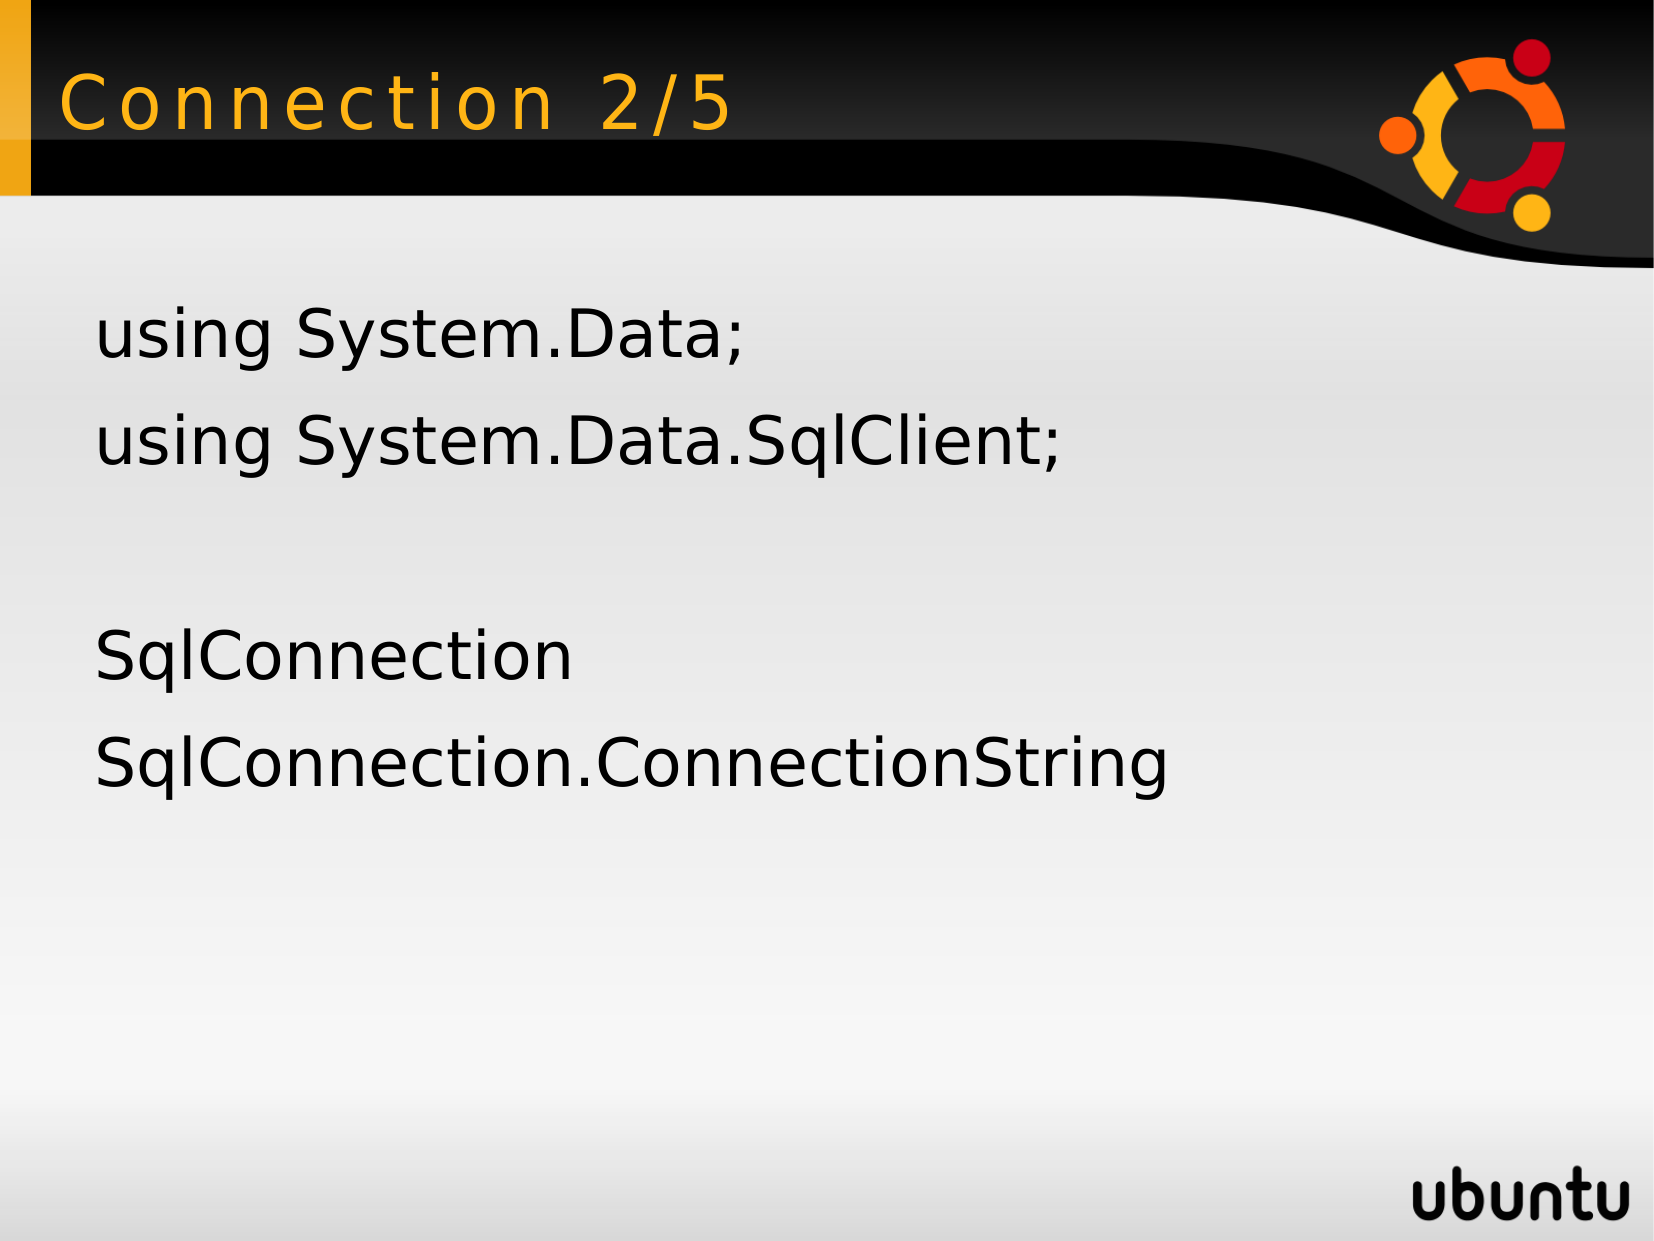

# Connection 2/5
using System.Data;
using System.Data.SqlClient;
SqlConnection
SqlConnection.ConnectionString